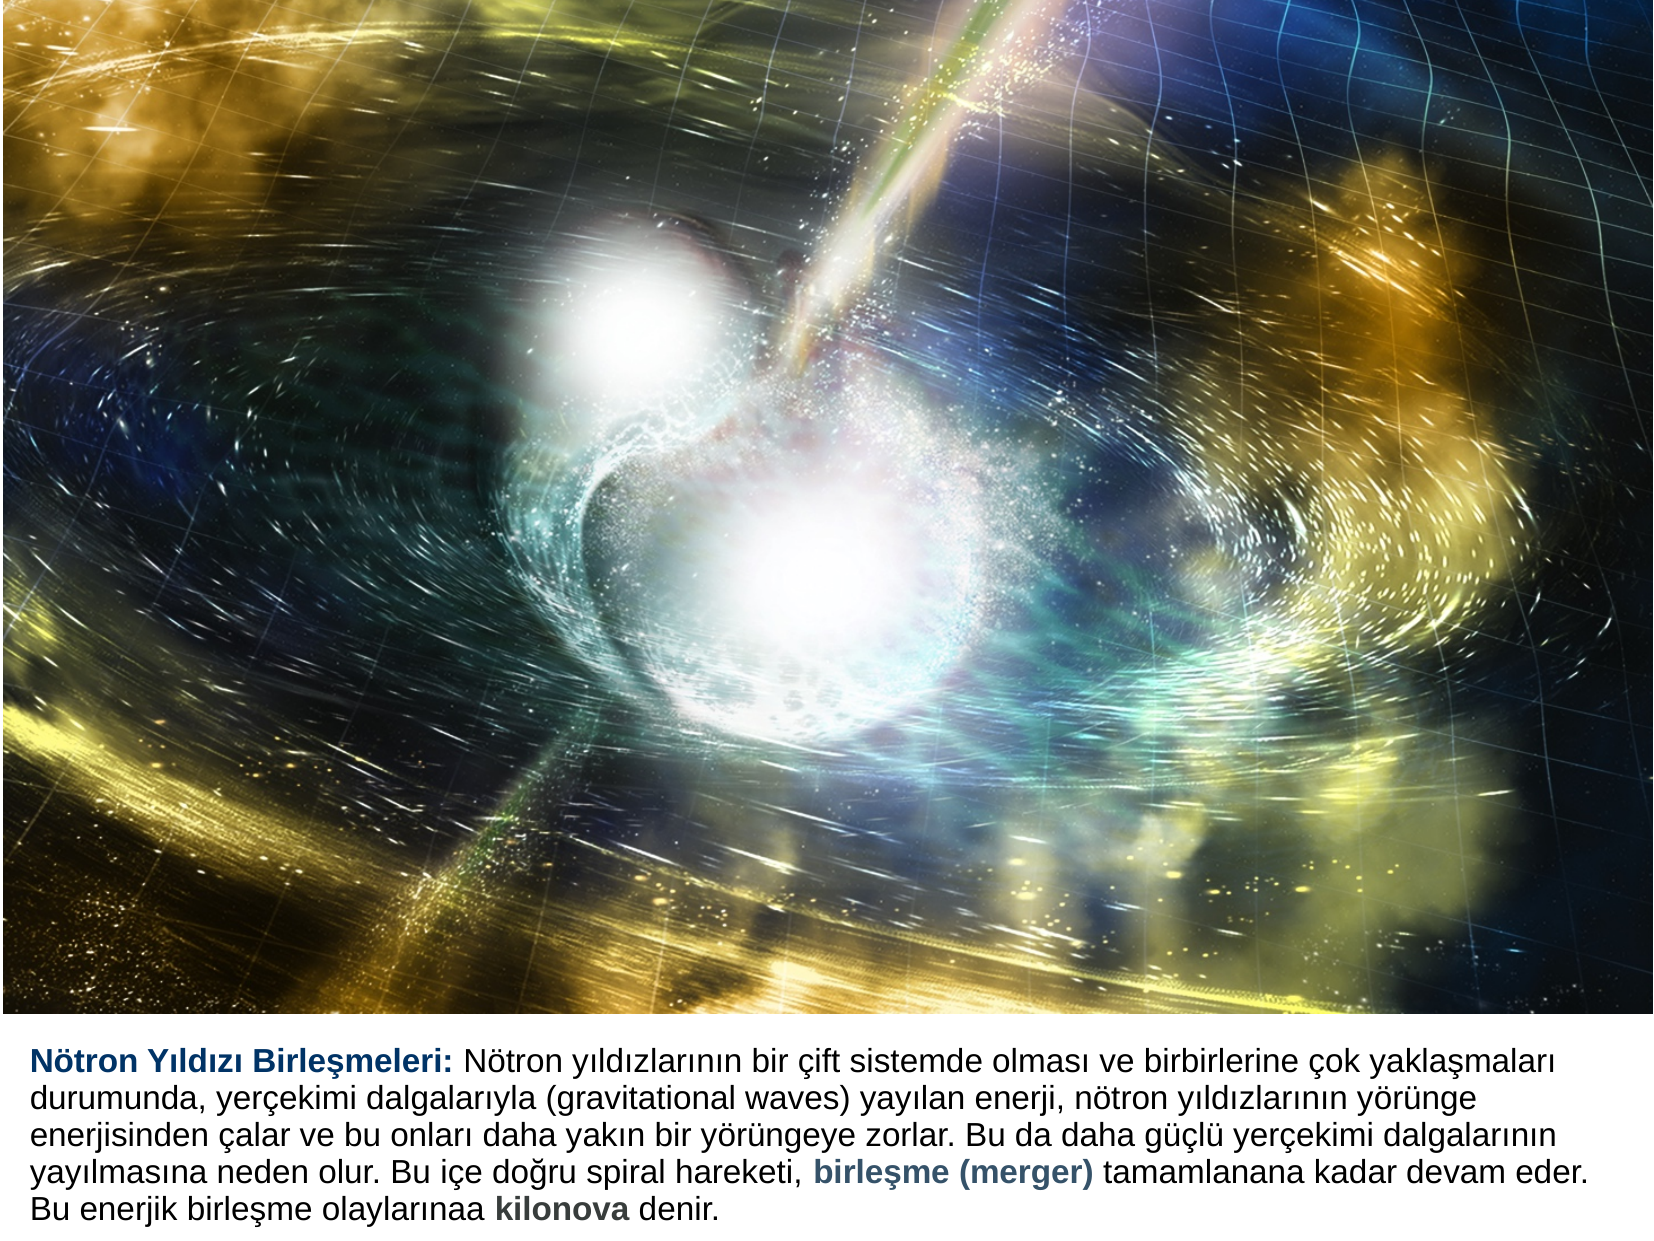

Nötron Yıldızı Birleşmeleri: Nötron yıldızlarının bir çift sistemde olması ve birbirlerine çok yaklaşmaları durumunda, yerçekimi dalgalarıyla (gravitational waves) yayılan enerji, nötron yıldızlarının yörünge enerjisinden çalar ve bu onları daha yakın bir yörüngeye zorlar. Bu da daha güçlü yerçekimi dalgalarının yayılmasına neden olur. Bu içe doğru spiral hareketi, birleşme (merger) tamamlanana kadar devam eder. Bu enerjik birleşme olaylarınaa kilonova denir.